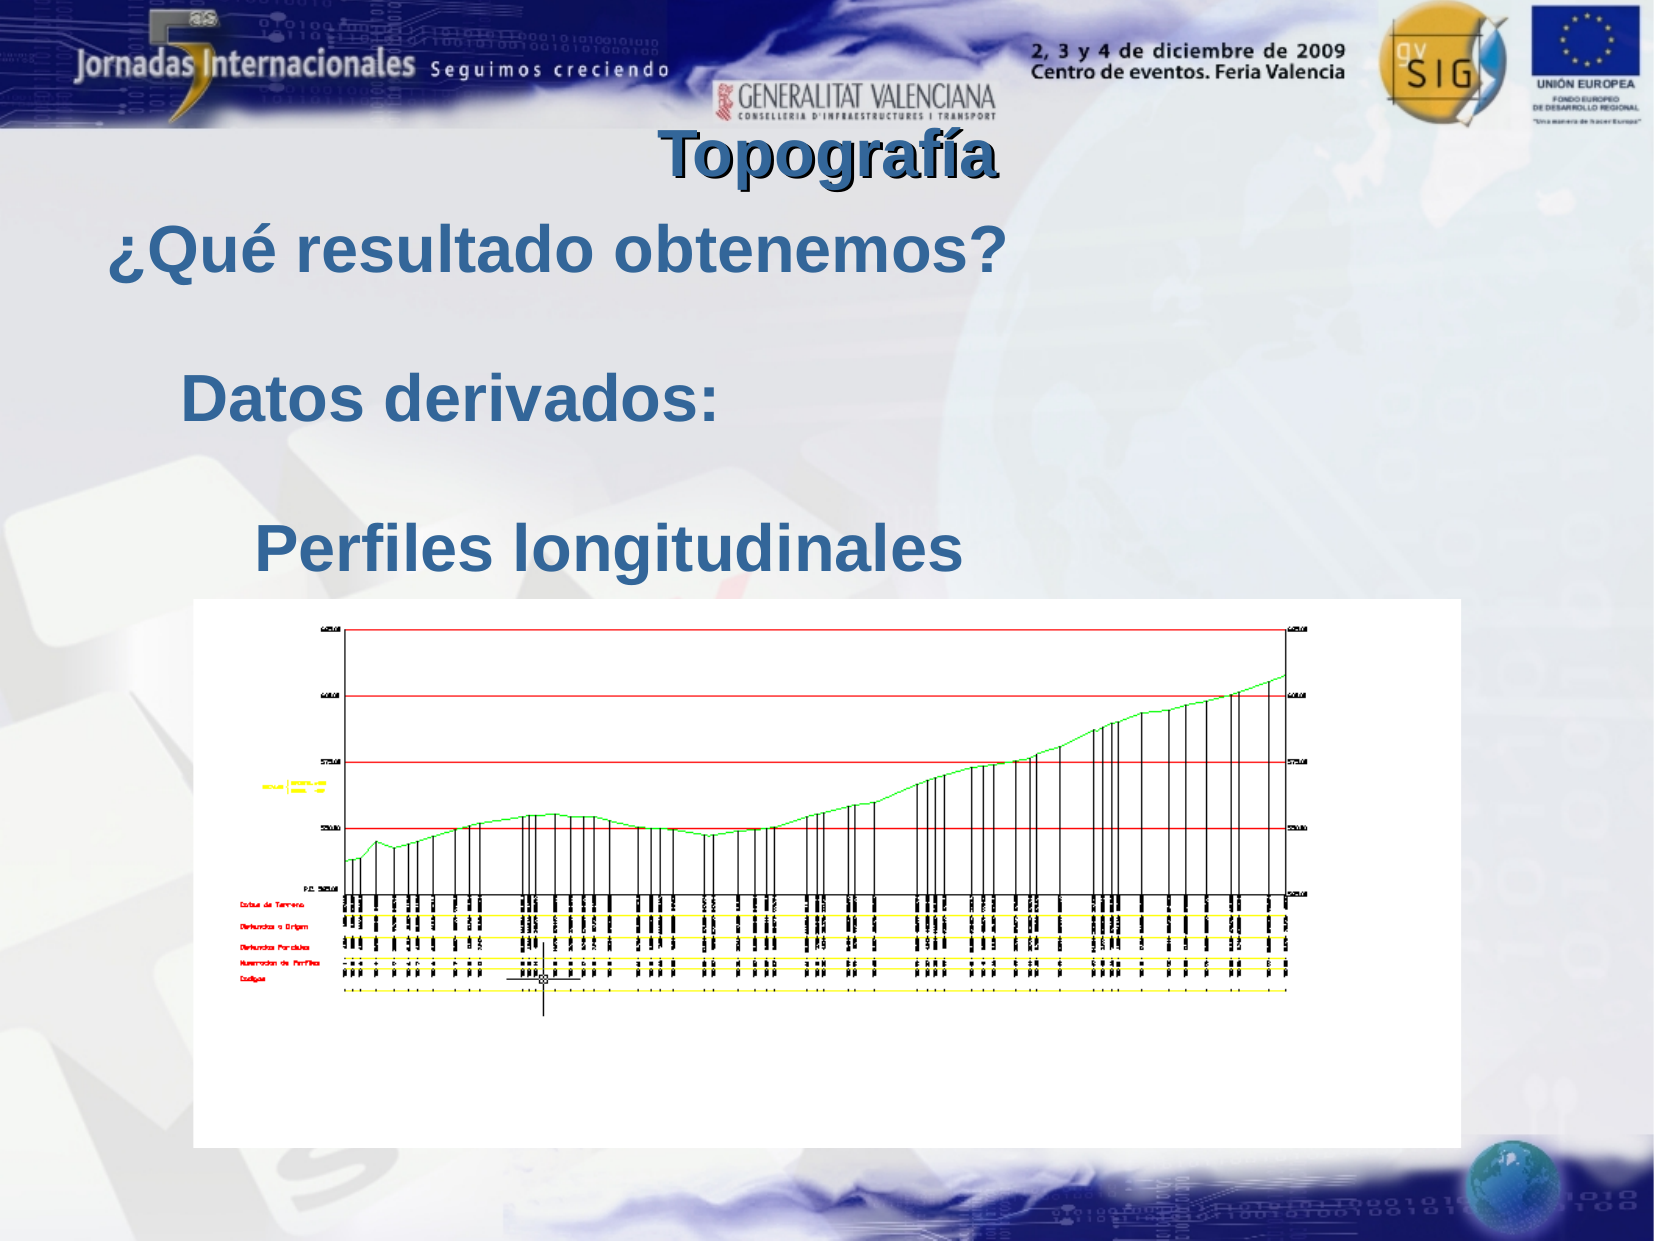

# Topografía
¿Qué resultado obtenemos?
	Datos derivados:
		Perfiles longitudinales